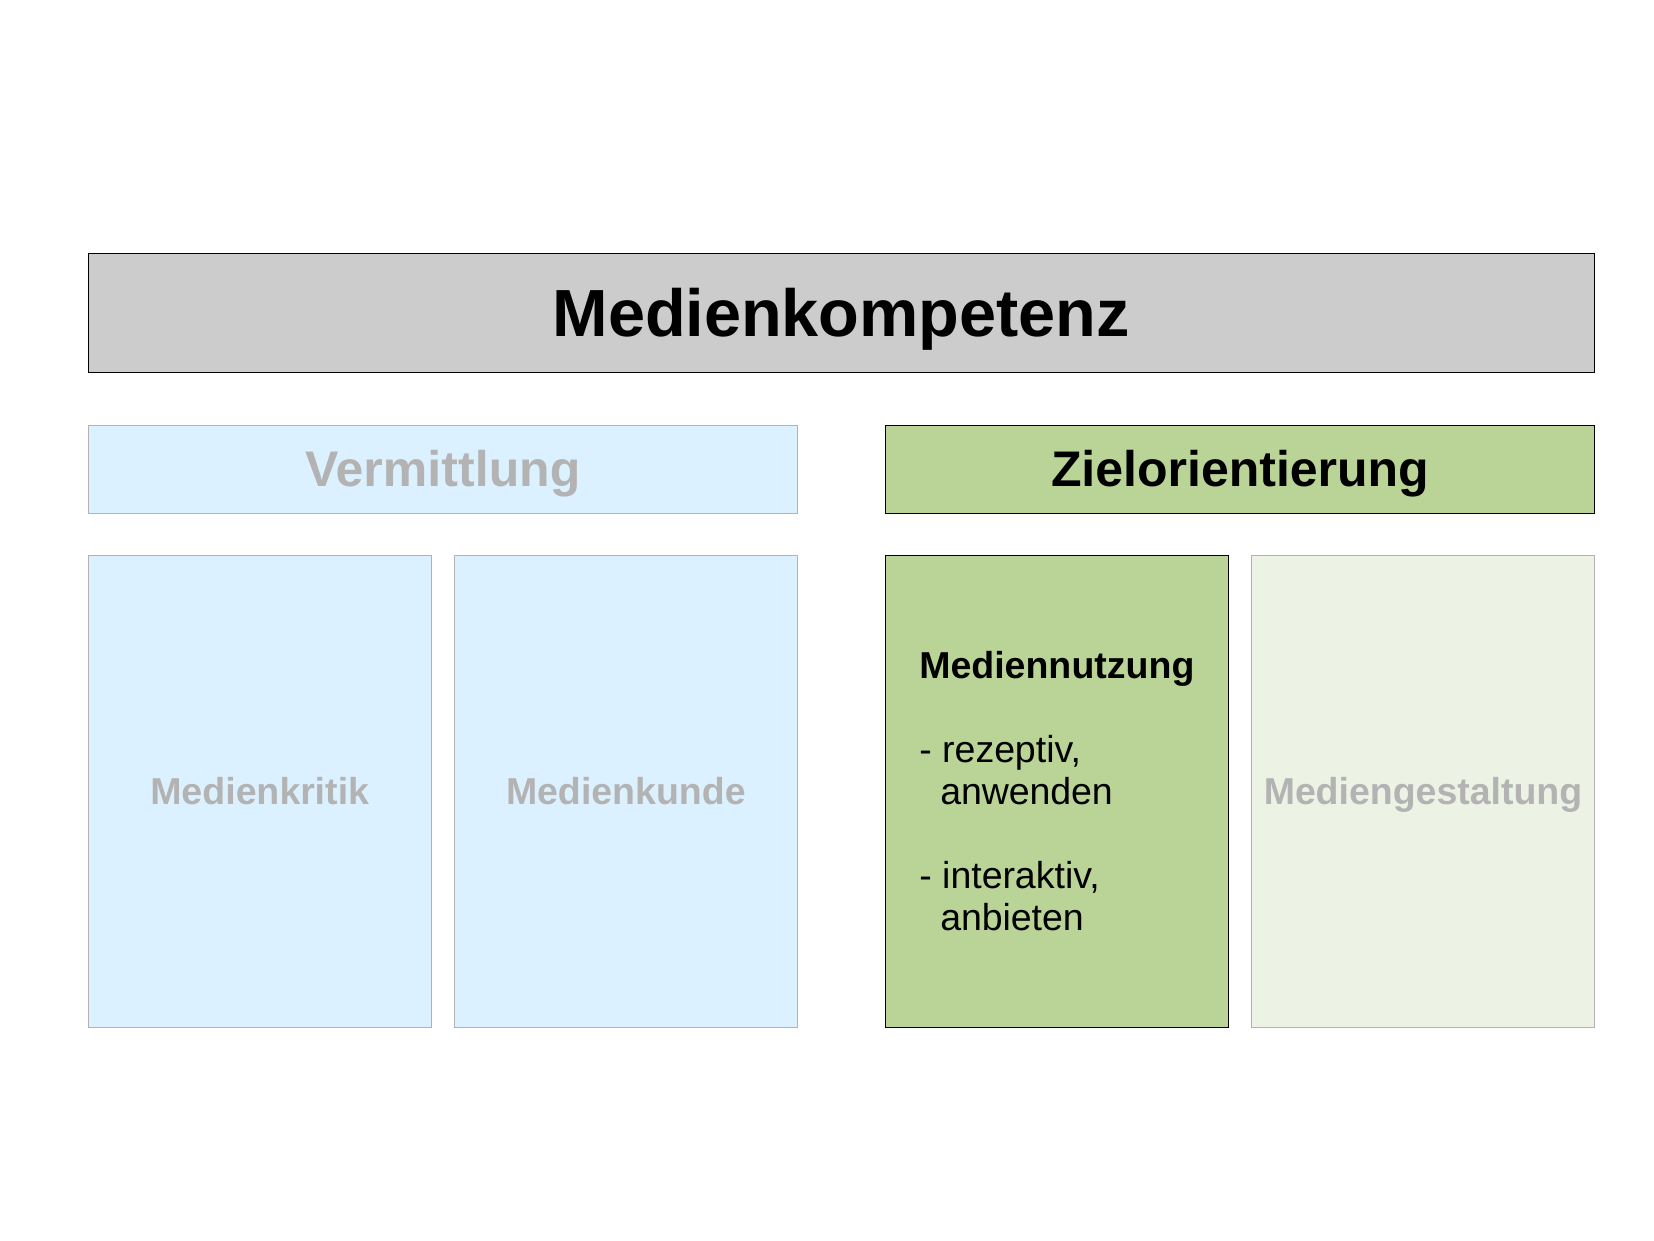

Medienkompetenz
Vermittlung
Zielorientierung
Medienkritik
Medienkunde
Mediennutzung
- rezeptiv,
 anwenden
- interaktiv,
 anbieten
Mediengestaltung